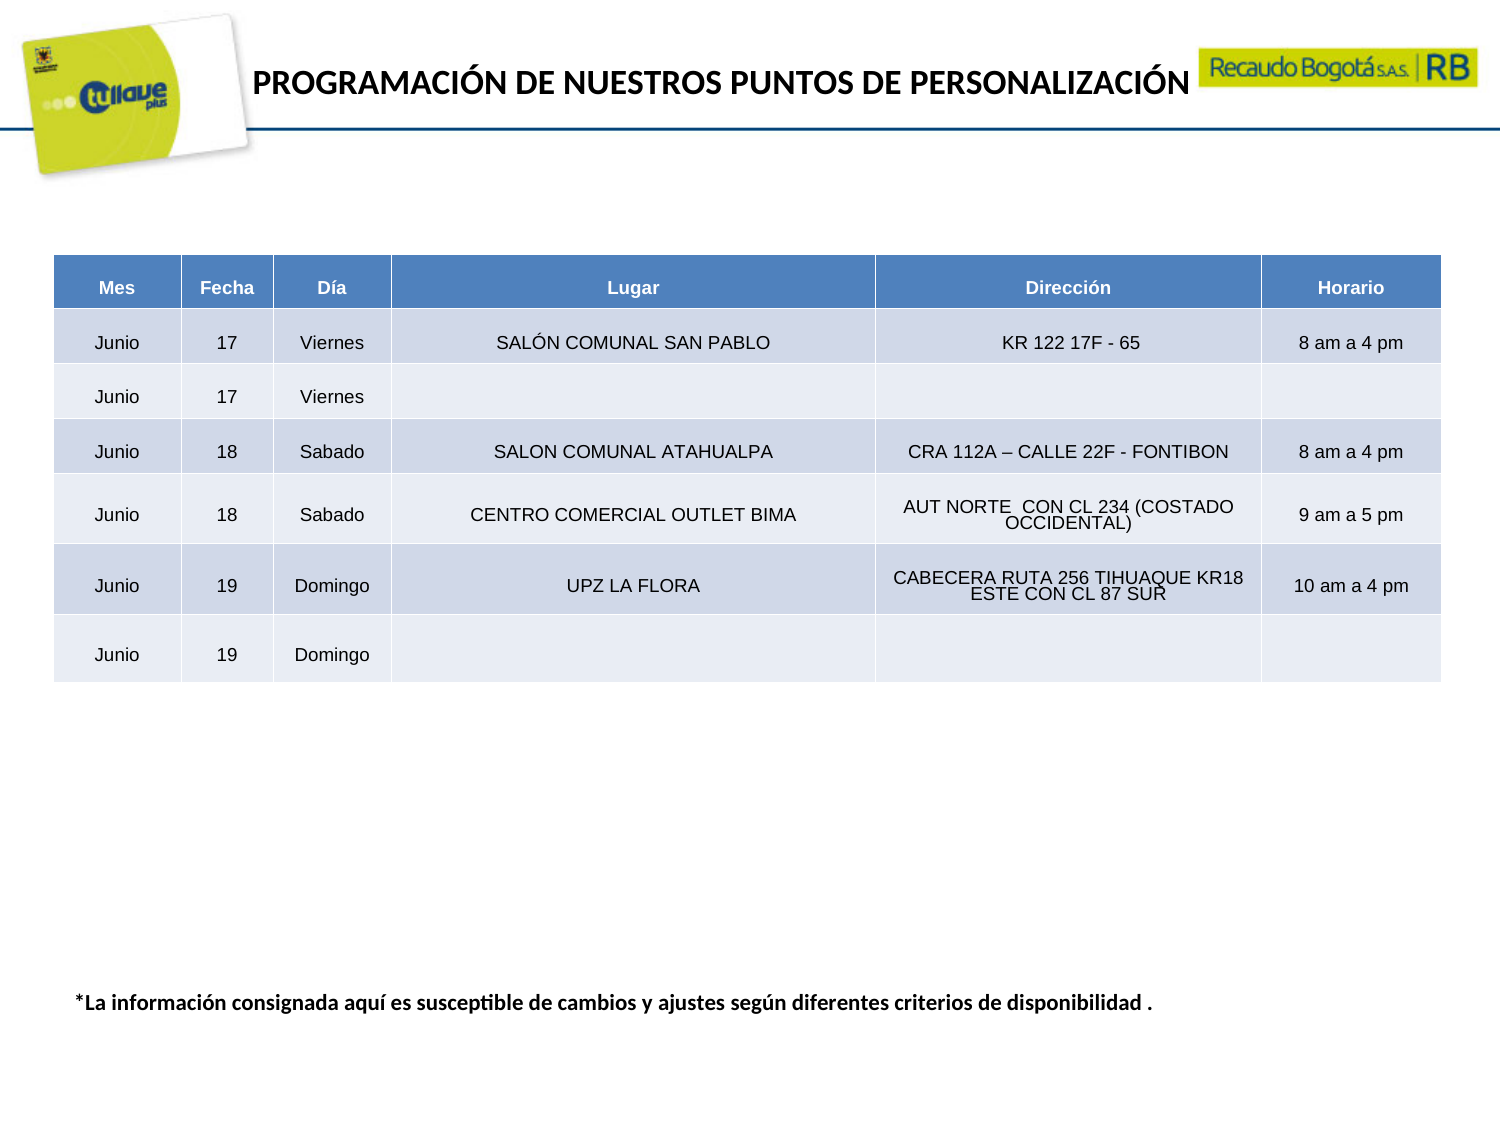

PROGRAMACIÓN DE NUESTROS PUNTOS DE PERSONALIZACIÓN
| Mes | Fecha | Día | Lugar | Dirección | Horario |
| --- | --- | --- | --- | --- | --- |
| Junio | 17 | Viernes | SALÓN COMUNAL SAN PABLO | KR 122 17F - 65 | 8 am a 4 pm |
| Junio | 17 | Viernes | | | |
| Junio | 18 | Sabado | SALON COMUNAL ATAHUALPA | CRA 112A – CALLE 22F - FONTIBON | 8 am a 4 pm |
| Junio | 18 | Sabado | CENTRO COMERCIAL OUTLET BIMA | AUT NORTE CON CL 234 (COSTADO OCCIDENTAL) | 9 am a 5 pm |
| Junio | 19 | Domingo | UPZ LA FLORA | CABECERA RUTA 256 TIHUAQUE KR18 ESTE CON CL 87 SUR | 10 am a 4 pm |
| Junio | 19 | Domingo | | | |
*La información consignada aquí es susceptible de cambios y ajustes según diferentes criterios de disponibilidad .